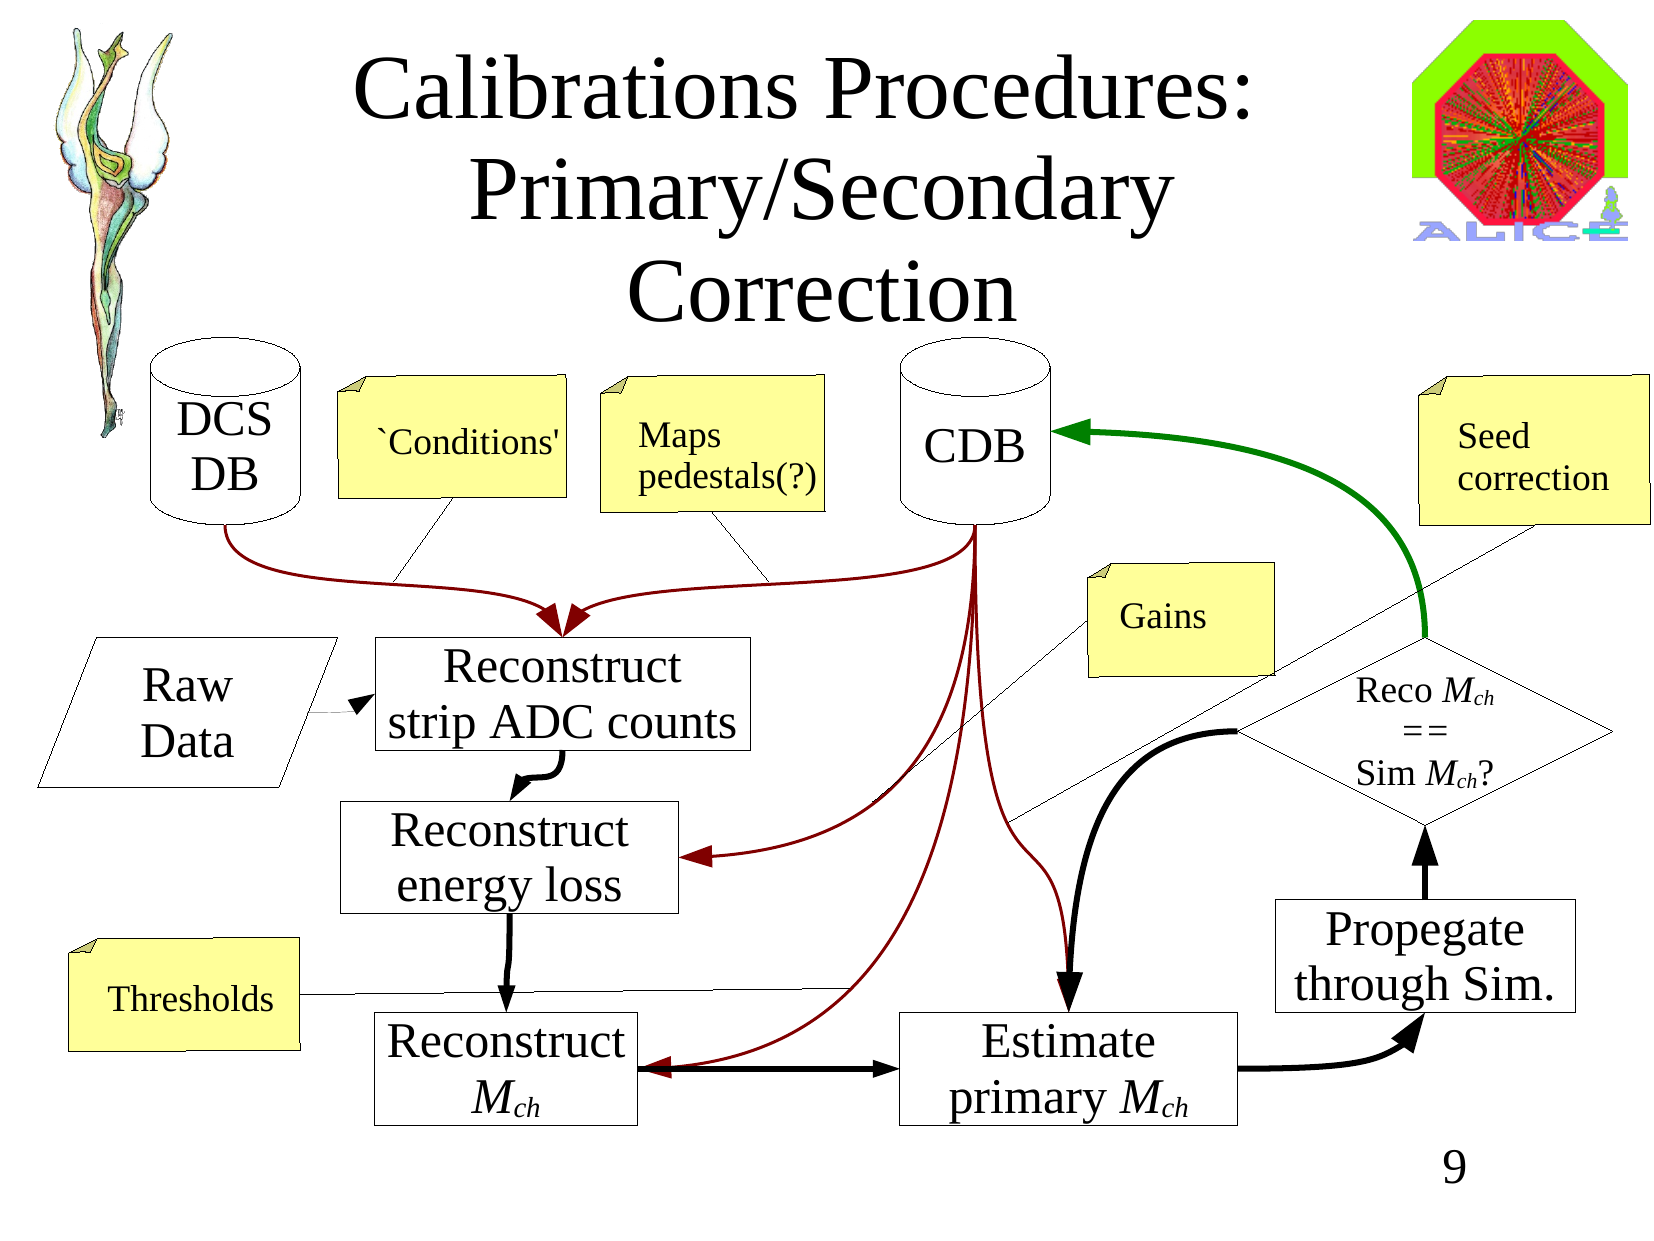

# Calibrations Procedures: Primary/Secondary Correction
DCS
DB
CDB
`Conditions'
Maps
pedestals(?)
Seed correction
Gains
Raw Data
Reconstruct
strip ADC counts
Reco Mch ==
Sim Mch?
Reconstruct
energy loss
Propegate
through Sim.
Thresholds
Reconstruct
Mch
Estimate
primary Mch